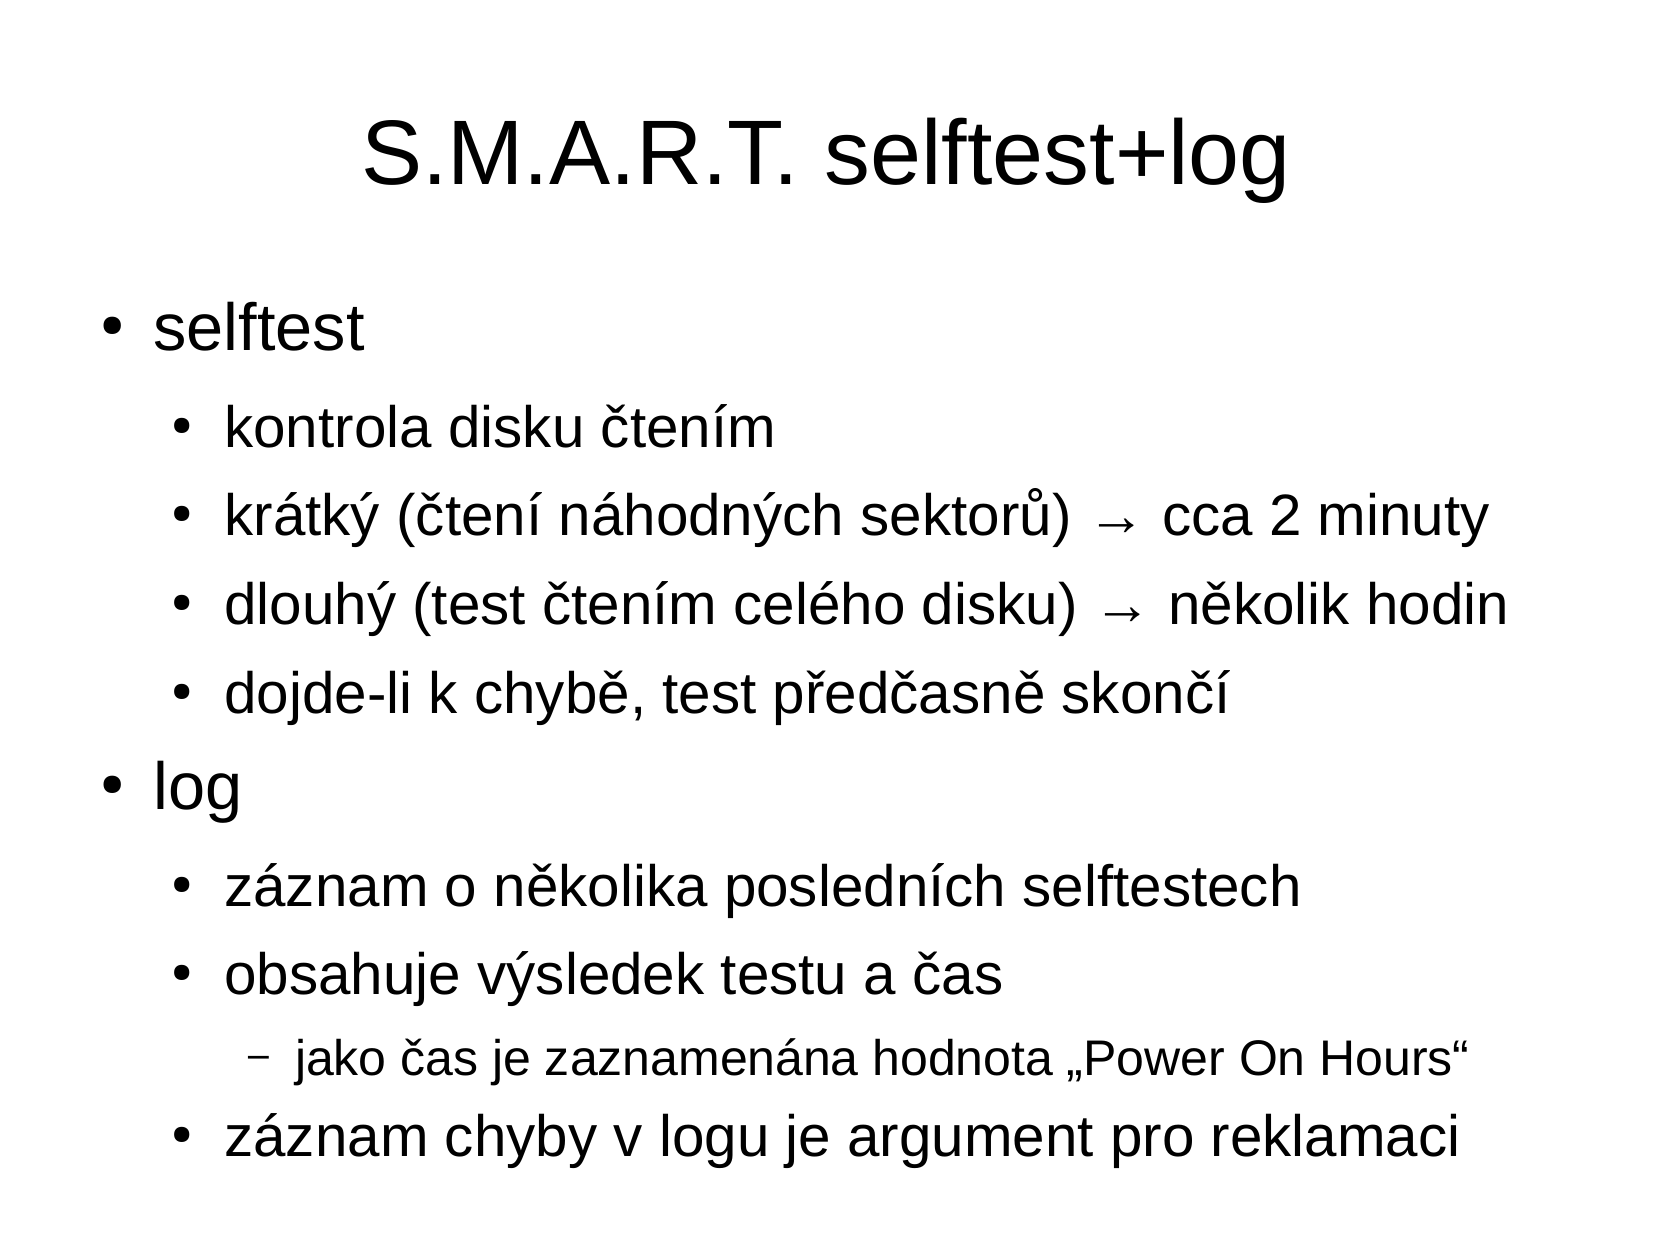

# S.M.A.R.T. selftest+log
selftest
kontrola disku čtením
krátký (čtení náhodných sektorů) → cca 2 minuty
dlouhý (test čtením celého disku) → několik hodin
dojde-li k chybě, test předčasně skončí
log
záznam o několika posledních selftestech
obsahuje výsledek testu a čas
jako čas je zaznamenána hodnota „Power On Hours“
záznam chyby v logu je argument pro reklamaci